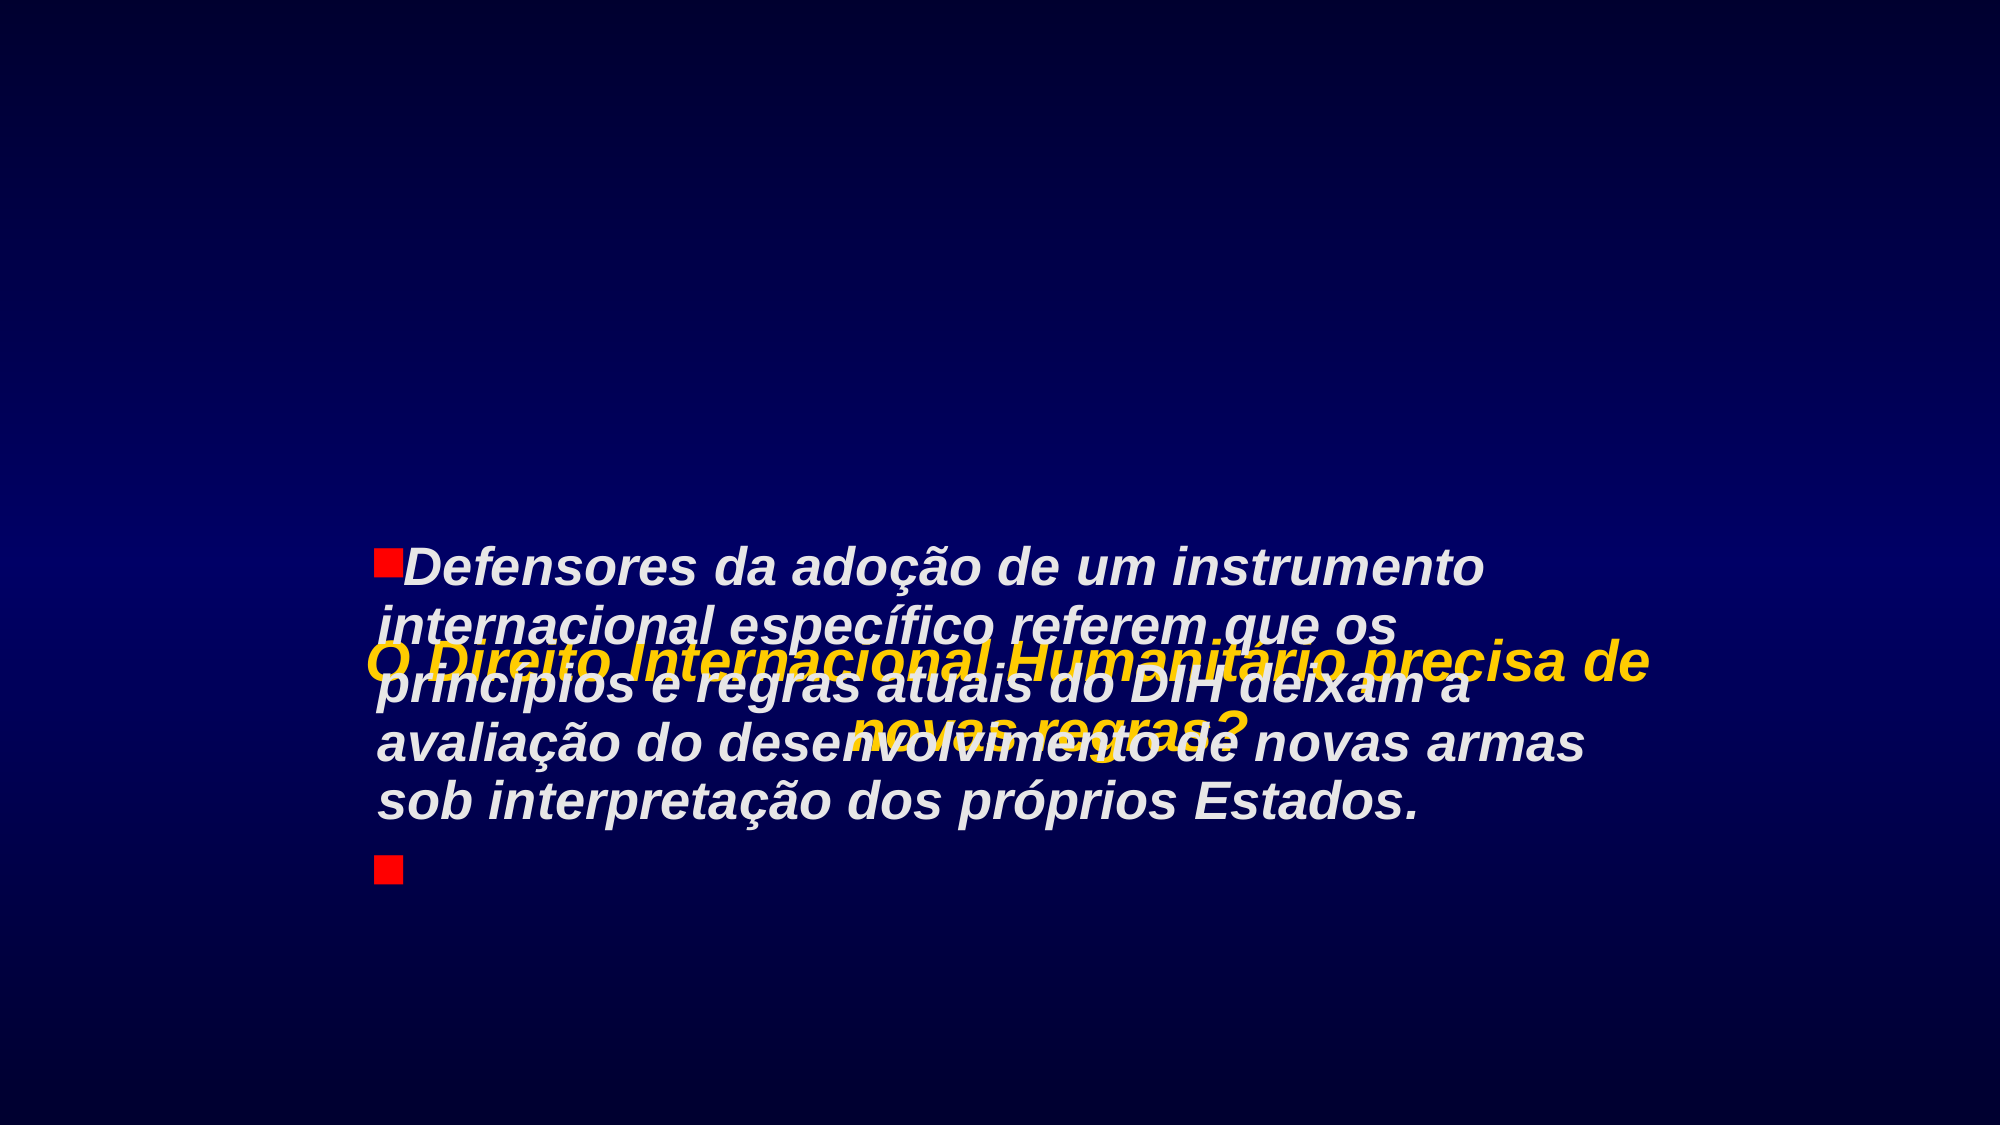

O Direito Internacional Humanitário precisa de novas regras?
Defensores da adoção de um instrumento internacional específico referem que os princípios e regras atuais do DIH deixam a avaliação do desenvolvimento de novas armas sob interpretação dos próprios Estados.